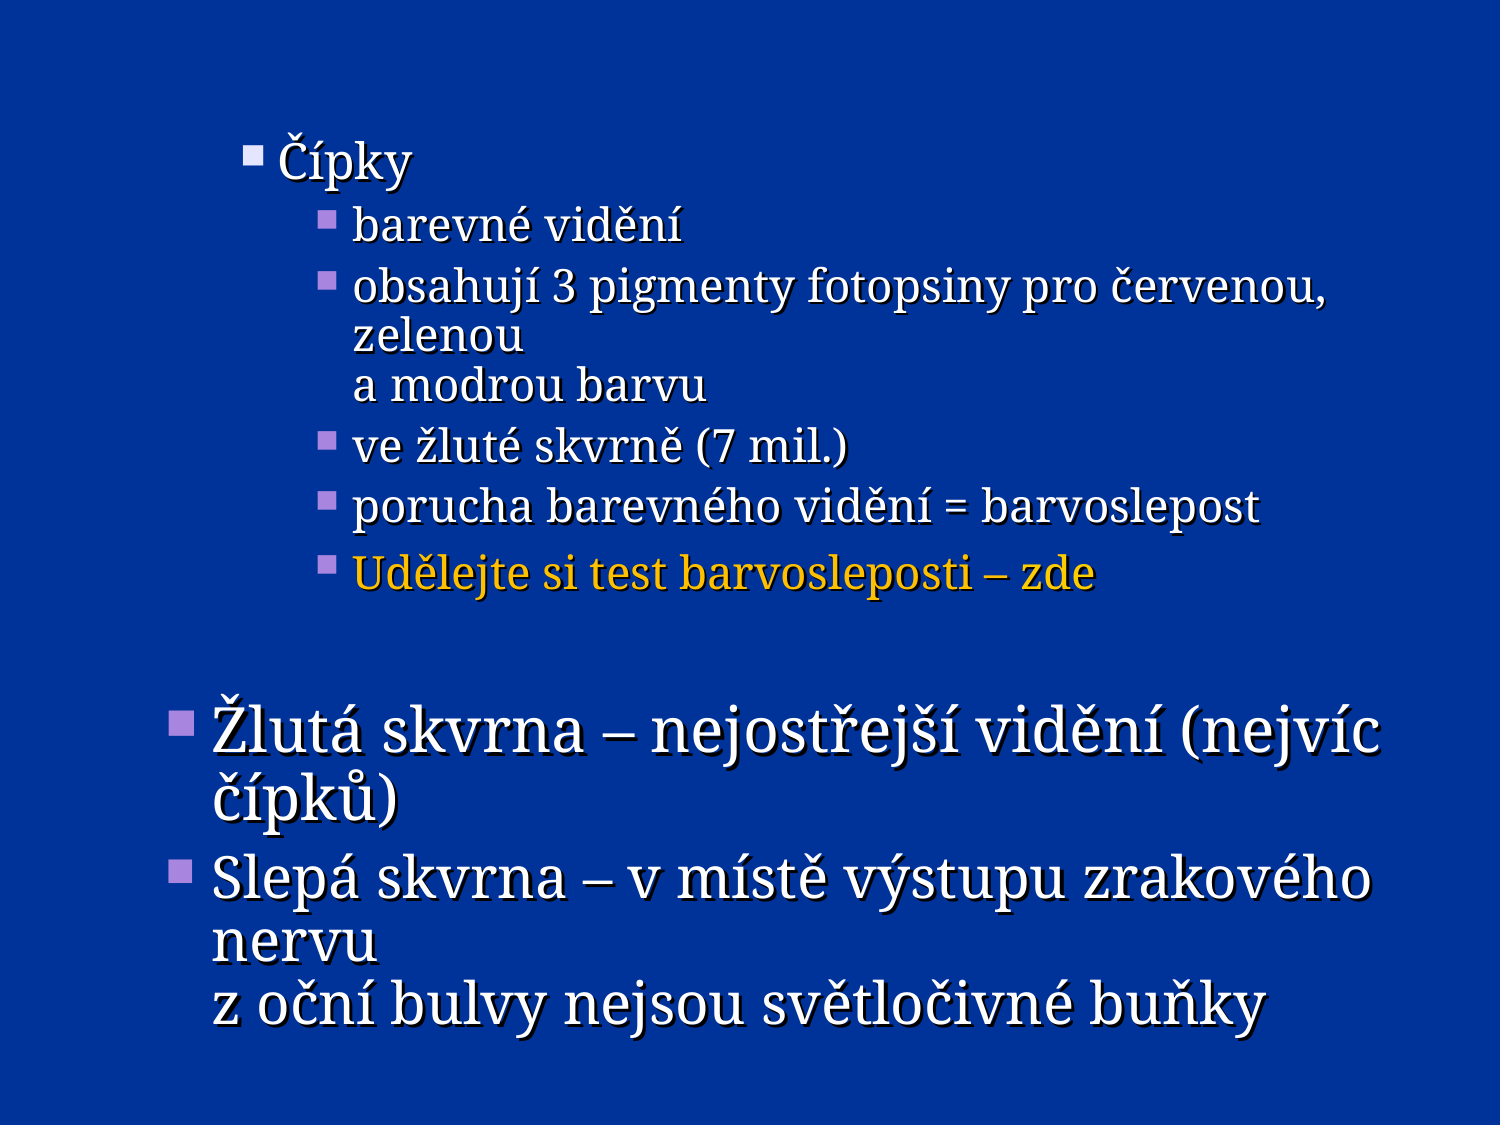

# Čípky
barevné vidění
obsahují 3 pigmenty fotopsiny pro červenou, zelenou
a modrou barvu
ve žluté skvrně (7 mil.)
porucha barevného vidění = barvoslepost
Udělejte si test barvosleposti – zde
Žlutá skvrna – nejostřejší vidění (nejvíc čípků)
Slepá skvrna – v místě výstupu zrakového nervu
z oční bulvy nejsou světločivné buňky